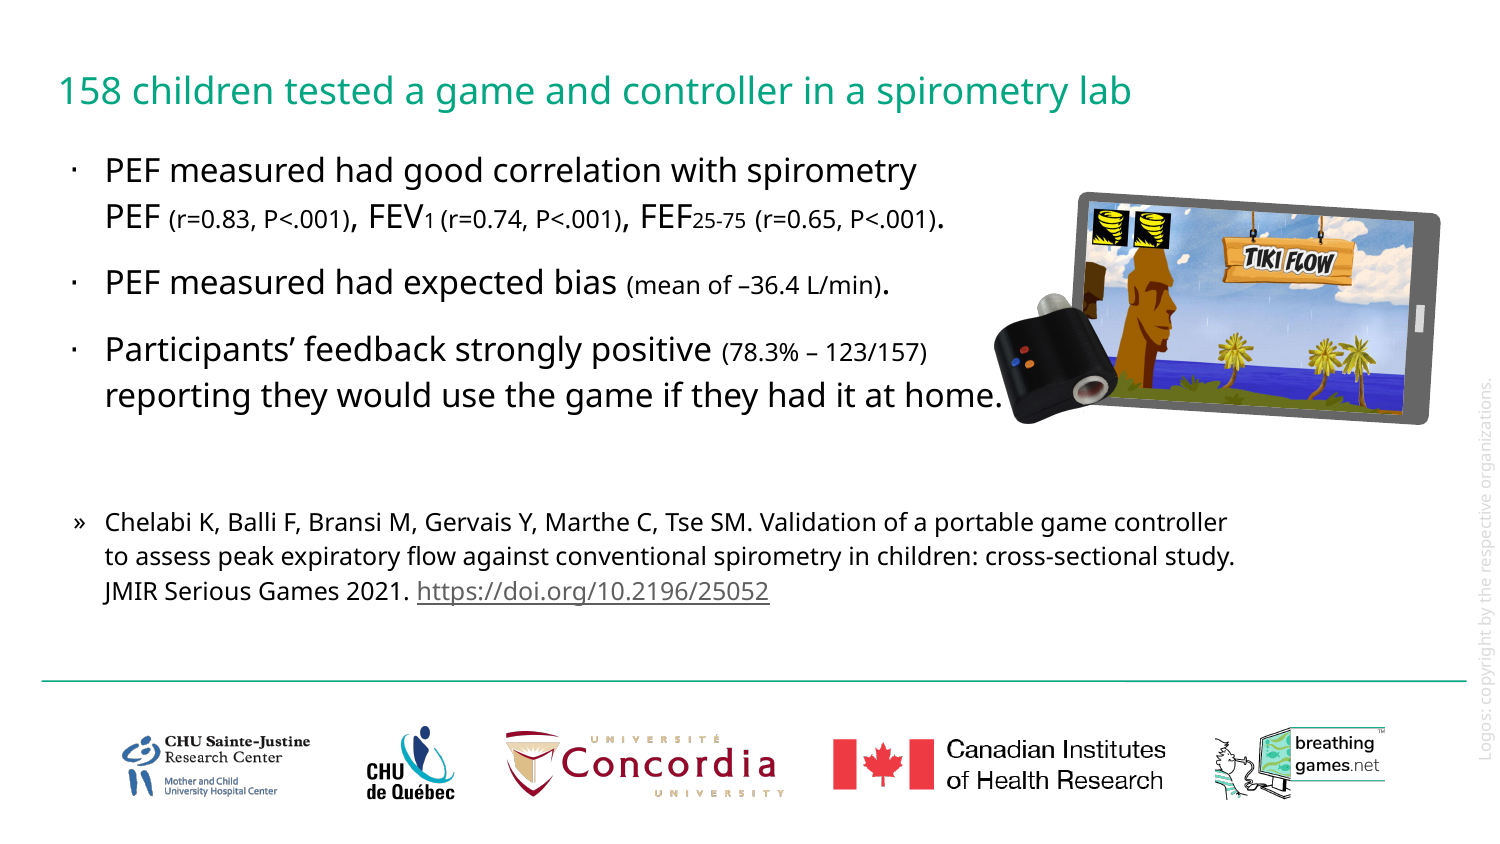

158 children tested a game and controller in a spirometry lab
PEF measured had good correlation with spirometry
PEF (r=0.83, P<.001), FEV1 (r=0.74, P<.001), FEF25-75 (r=0.65, P<.001).
PEF measured had expected bias (mean of –36.4 L/min).
Participants’ feedback strongly positive (78.3% – 123/157)
reporting they would use the game if they had it at home.
Chelabi K, Balli F, Bransi M, Gervais Y, Marthe C, Tse SM. Validation of a portable game controller
to assess peak expiratory flow against conventional spirometry in children: cross-sectional study.
JMIR Serious Games 2021. https://doi.org/10.2196/25052
Logos: copyright by the respective organizations.